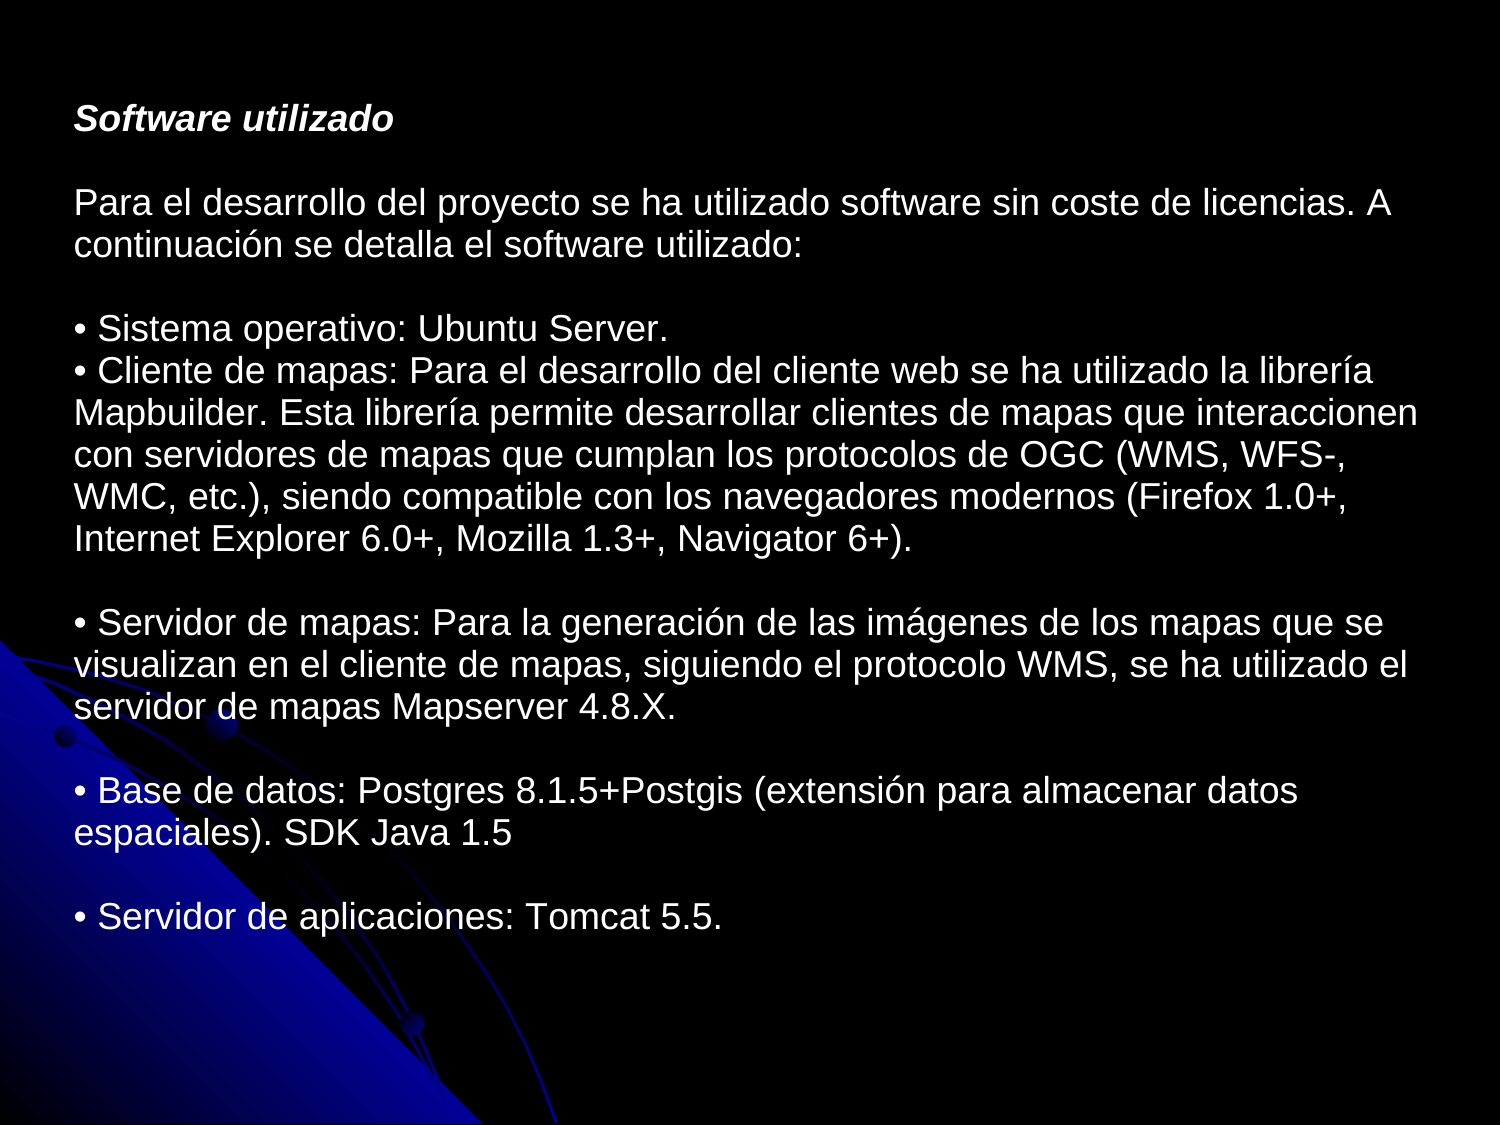

Software utilizado
Para el desarrollo del proyecto se ha utilizado software sin coste de licencias. A continuación se detalla el software utilizado:
• Sistema operativo: Ubuntu Server.
• Cliente de mapas: Para el desarrollo del cliente web se ha utilizado la librería Mapbuilder. Esta librería permite desarrollar clientes de mapas que interaccionen con servidores de mapas que cumplan los protocolos de OGC (WMS, WFS-, WMC, etc.), siendo compatible con los navegadores modernos (Firefox 1.0+, Internet Explorer 6.0+, Mozilla 1.3+, Navigator 6+).
• Servidor de mapas: Para la generación de las imágenes de los mapas que se visualizan en el cliente de mapas, siguiendo el protocolo WMS, se ha utilizado el servidor de mapas Mapserver 4.8.X.
• Base de datos: Postgres 8.1.5+Postgis (extensión para almacenar datos espaciales). SDK Java 1.5
• Servidor de aplicaciones: Tomcat 5.5.